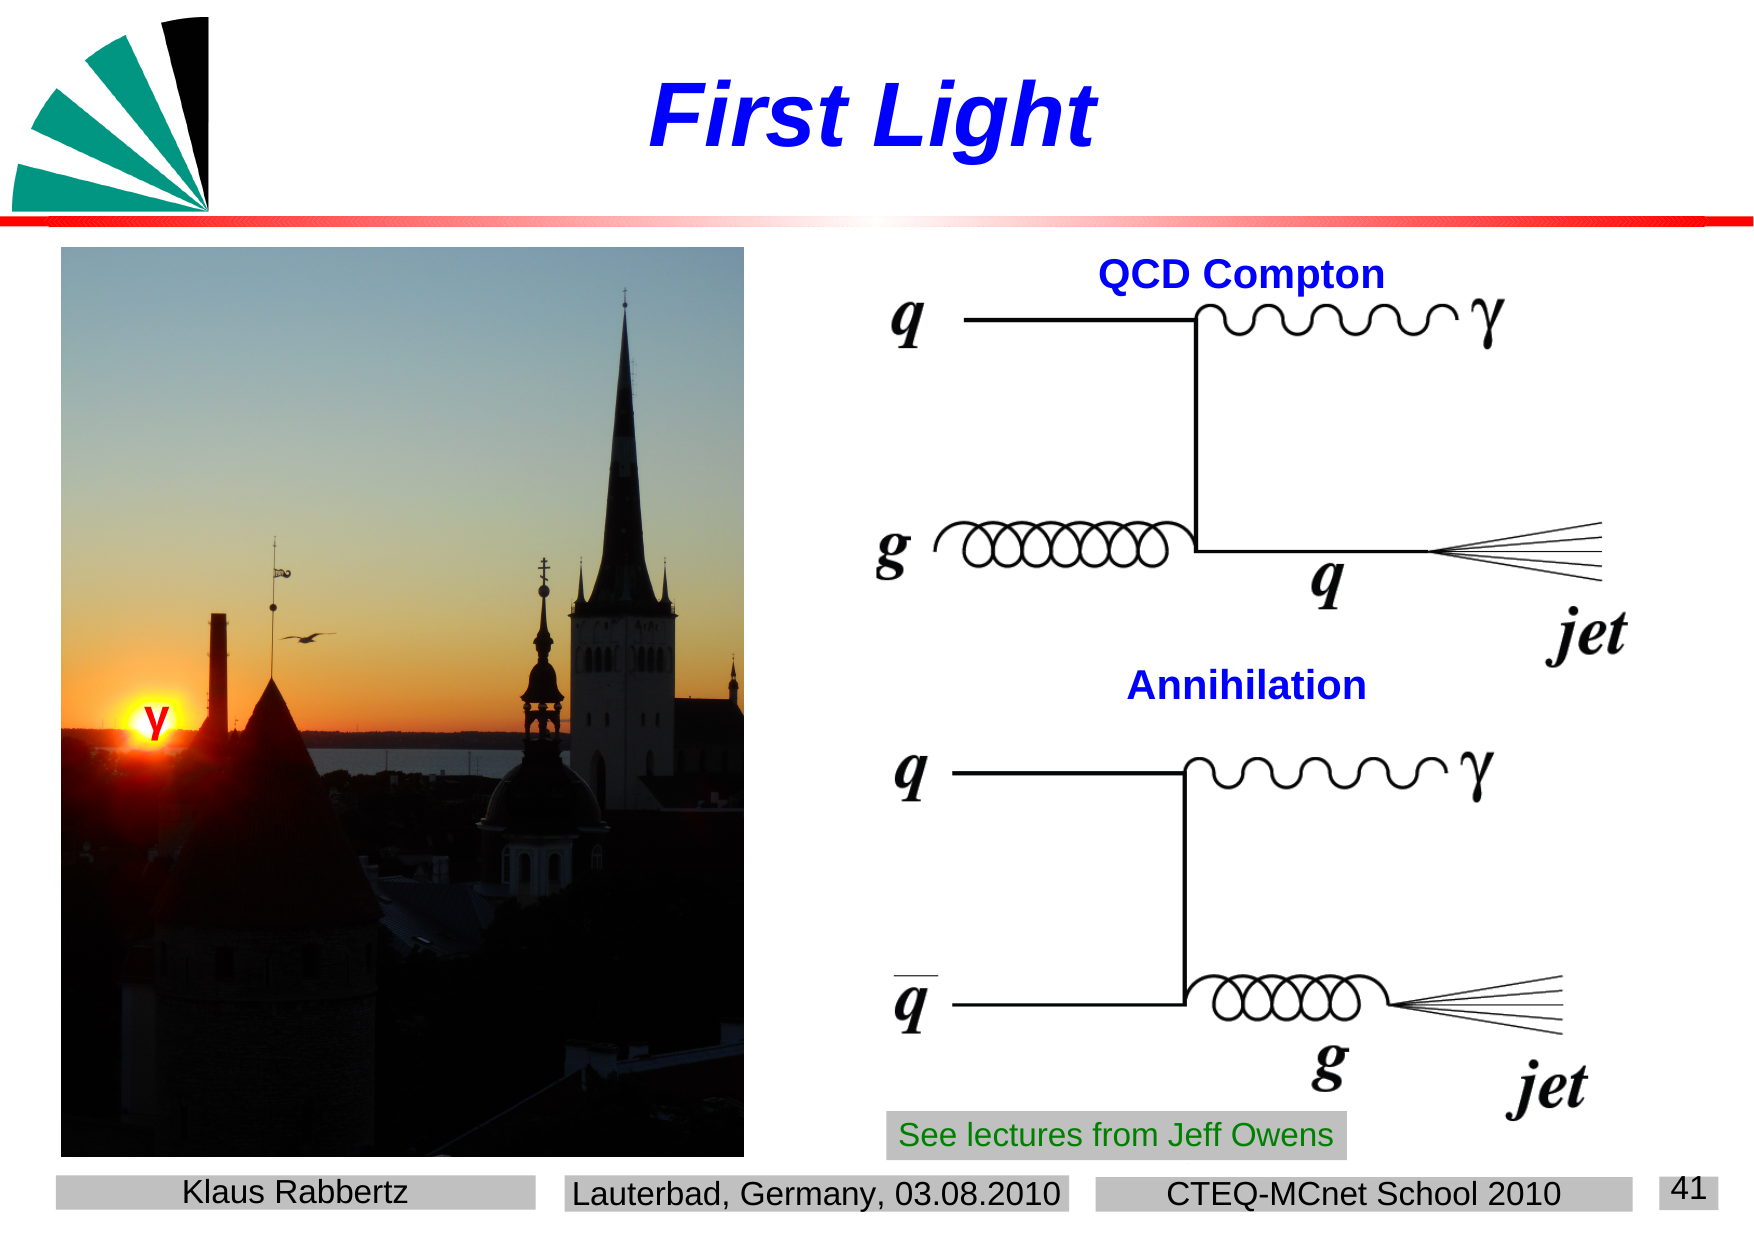

# First Light
QCD Compton
Annihilation
γ
See lectures from Jeff Owens